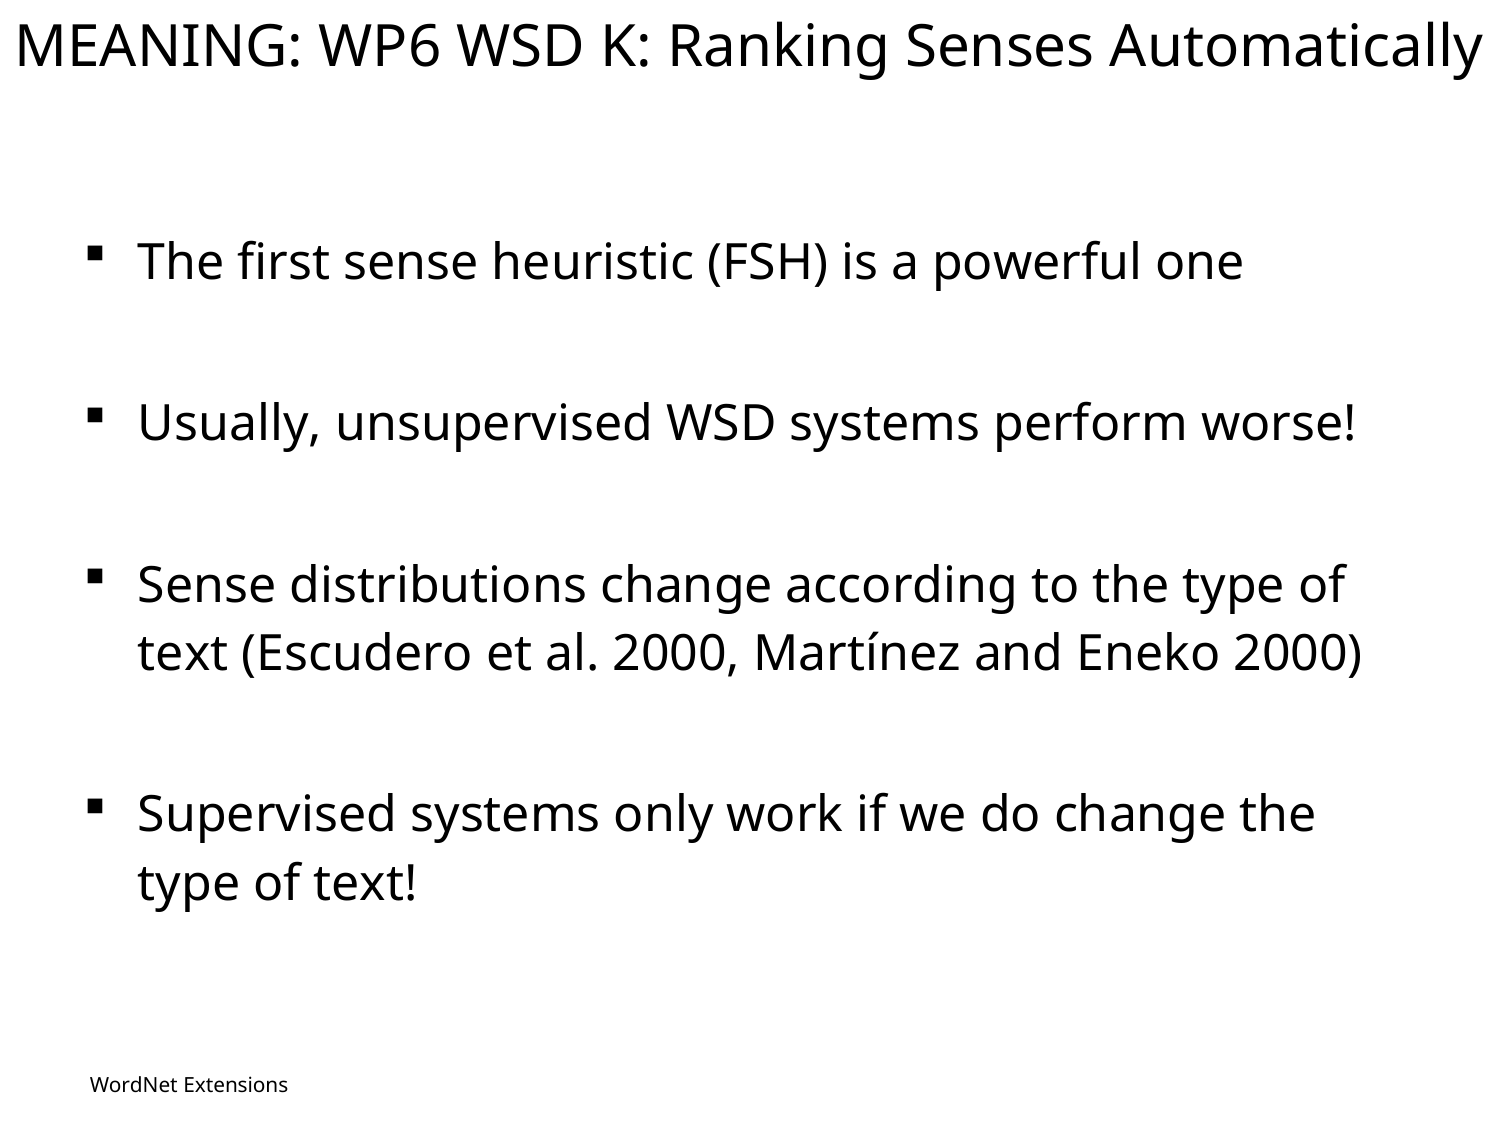

# MEANING: WP6 WSD K: Ranking Senses Automatically
The first sense heuristic (FSH) is a powerful one
Usually, unsupervised WSD systems perform worse!
Sense distributions change according to the type of text (Escudero et al. 2000, Martínez and Eneko 2000)
Supervised systems only work if we do change the type of text!